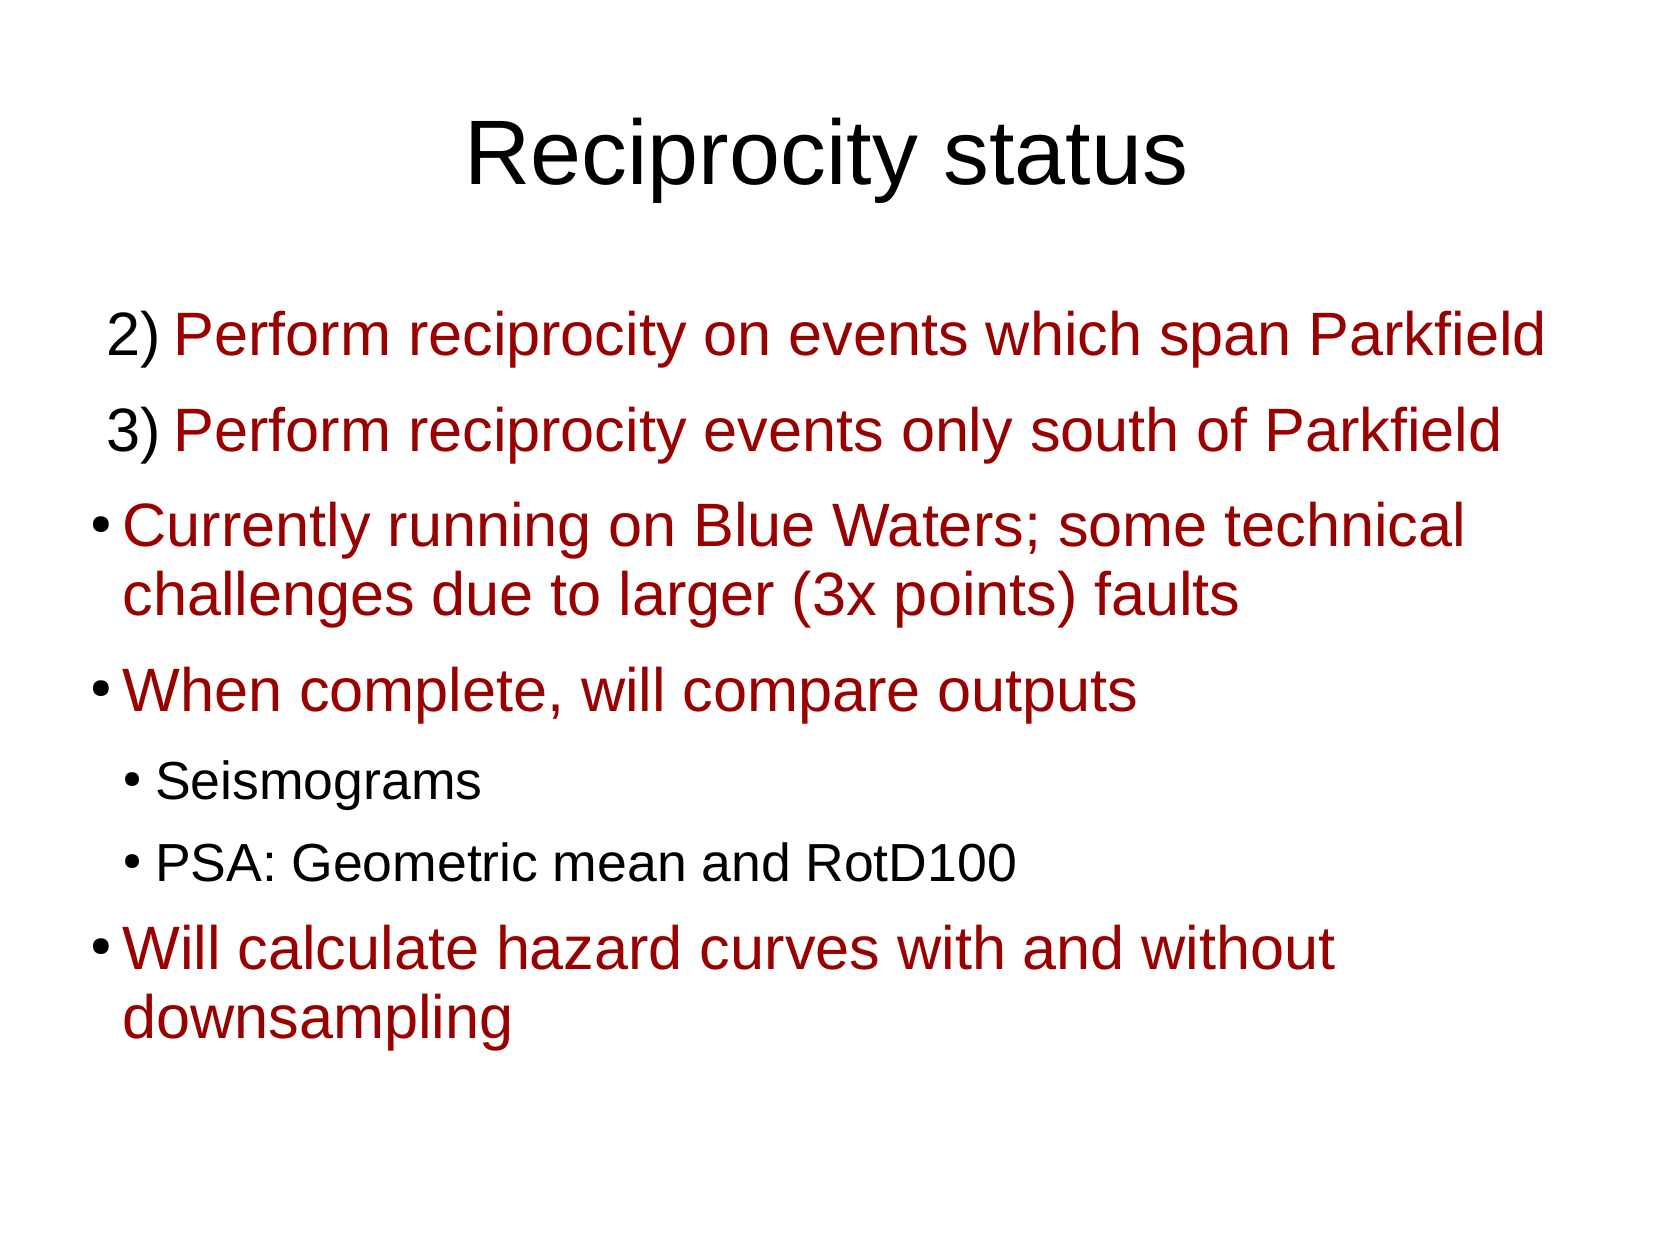

# Reciprocity status
 Perform reciprocity on events which span Parkfield
 Perform reciprocity events only south of Parkfield
Currently running on Blue Waters; some technical challenges due to larger (3x points) faults
When complete, will compare outputs
Seismograms
PSA: Geometric mean and RotD100
Will calculate hazard curves with and without downsampling